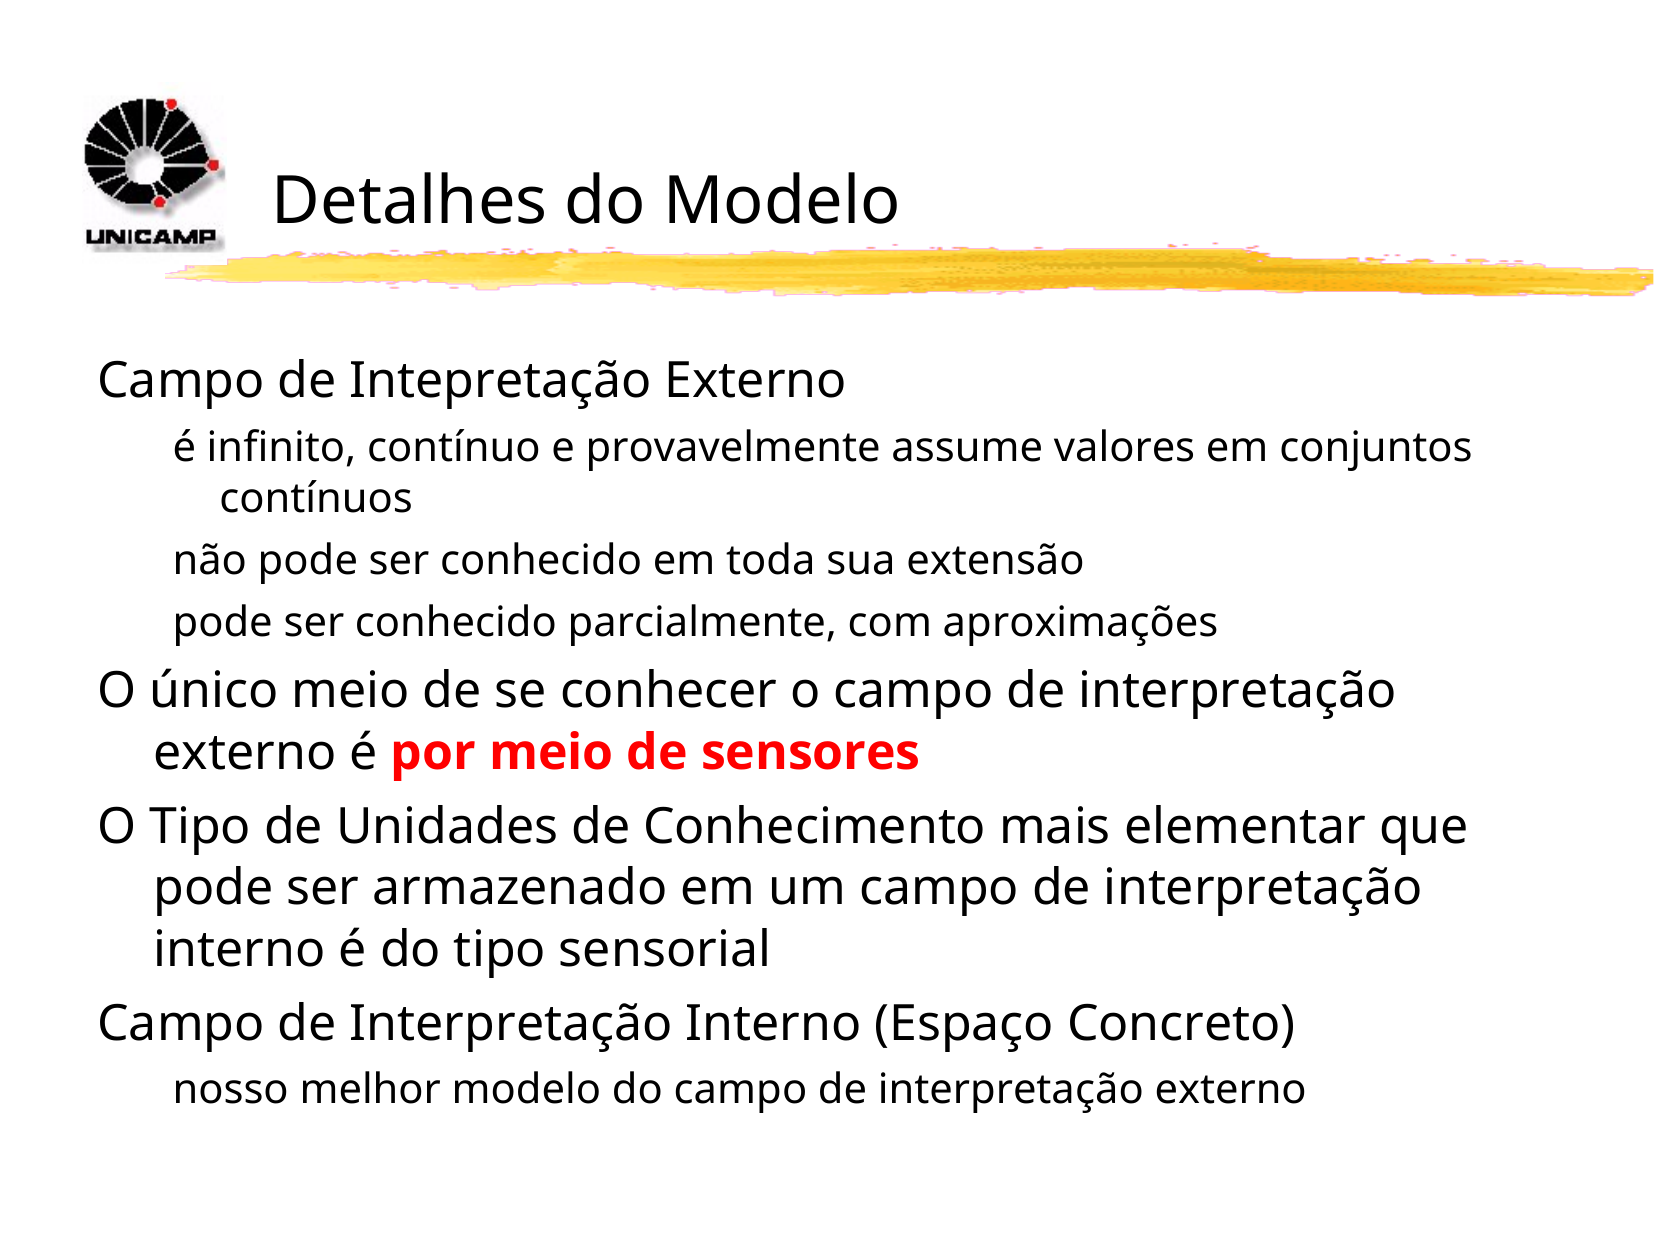

# Detalhes do Modelo
Campo de Intepretação Externo
é infinito, contínuo e provavelmente assume valores em conjuntos contínuos
não pode ser conhecido em toda sua extensão
pode ser conhecido parcialmente, com aproximações
O único meio de se conhecer o campo de interpretação externo é por meio de sensores
O Tipo de Unidades de Conhecimento mais elementar que pode ser armazenado em um campo de interpretação interno é do tipo sensorial
Campo de Interpretação Interno (Espaço Concreto)
nosso melhor modelo do campo de interpretação externo